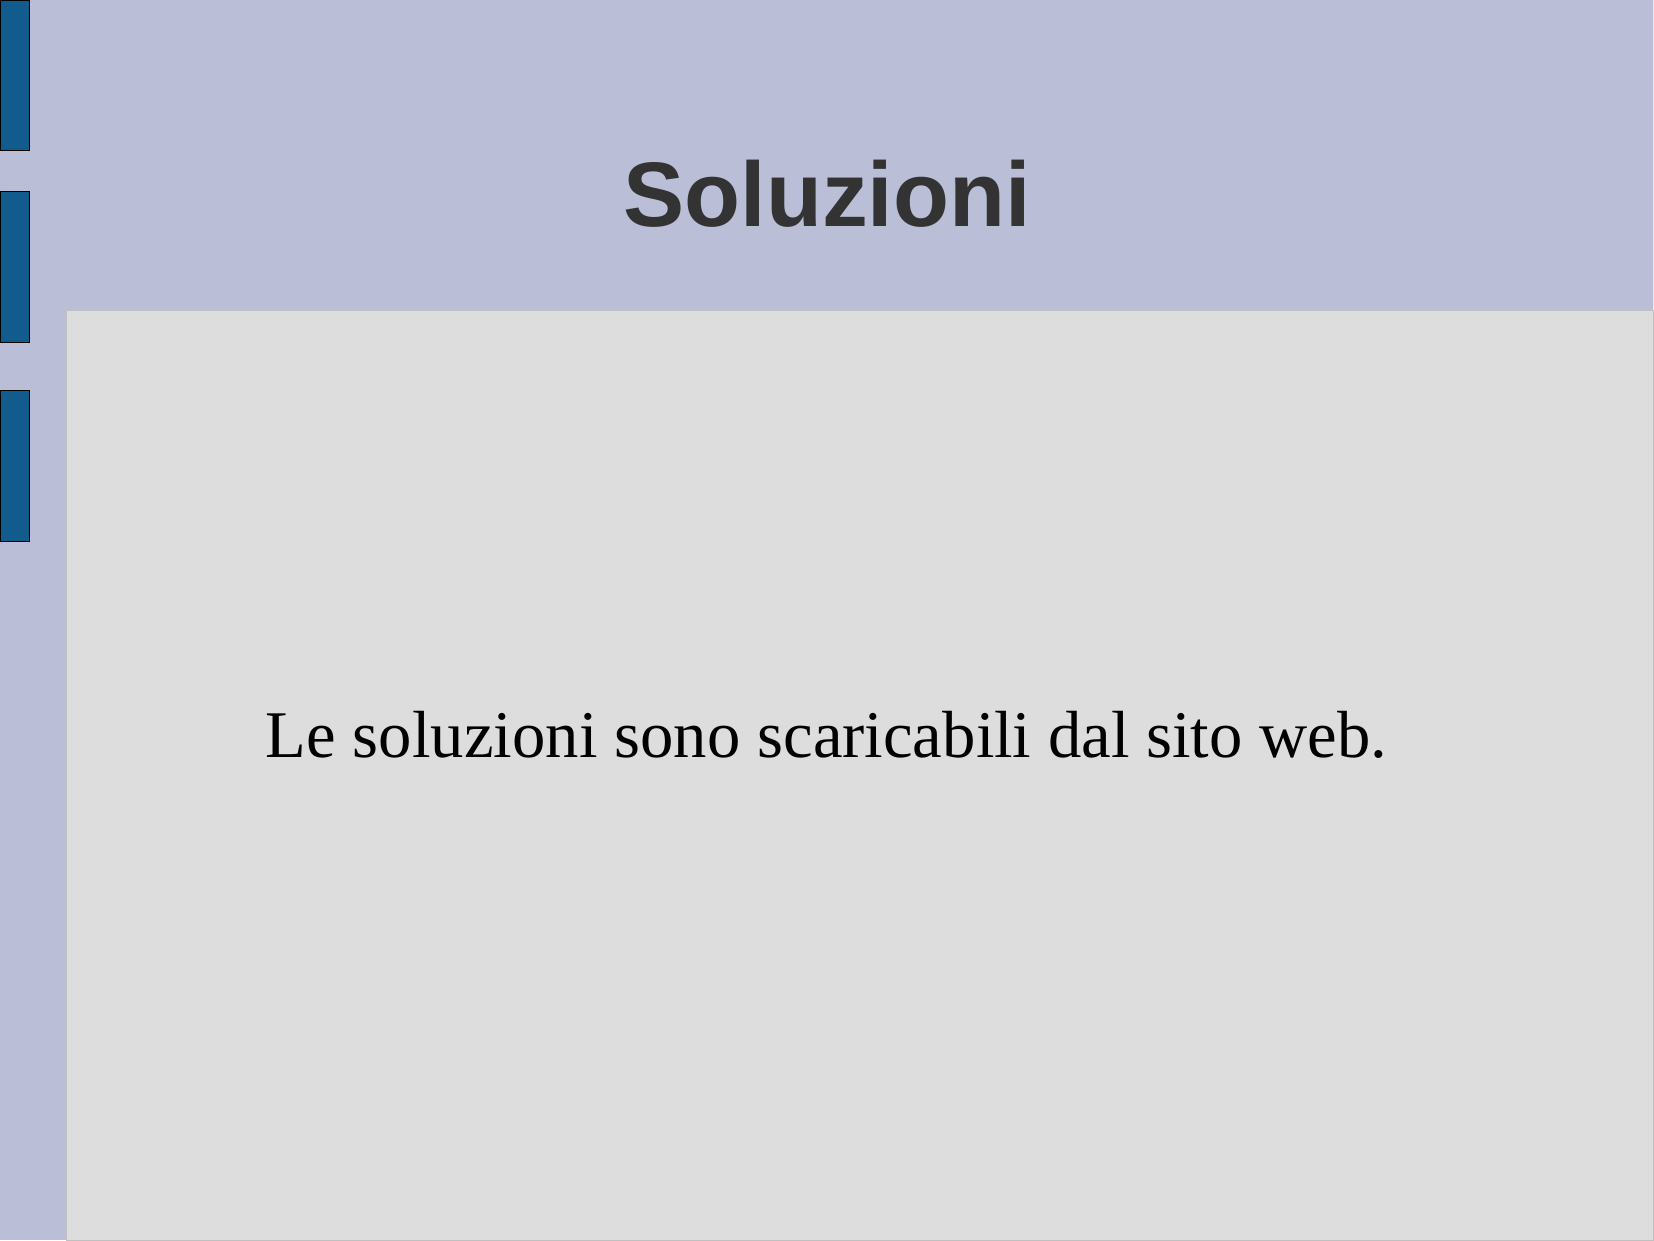

# Soluzioni
Le soluzioni sono scaricabili dal sito web.